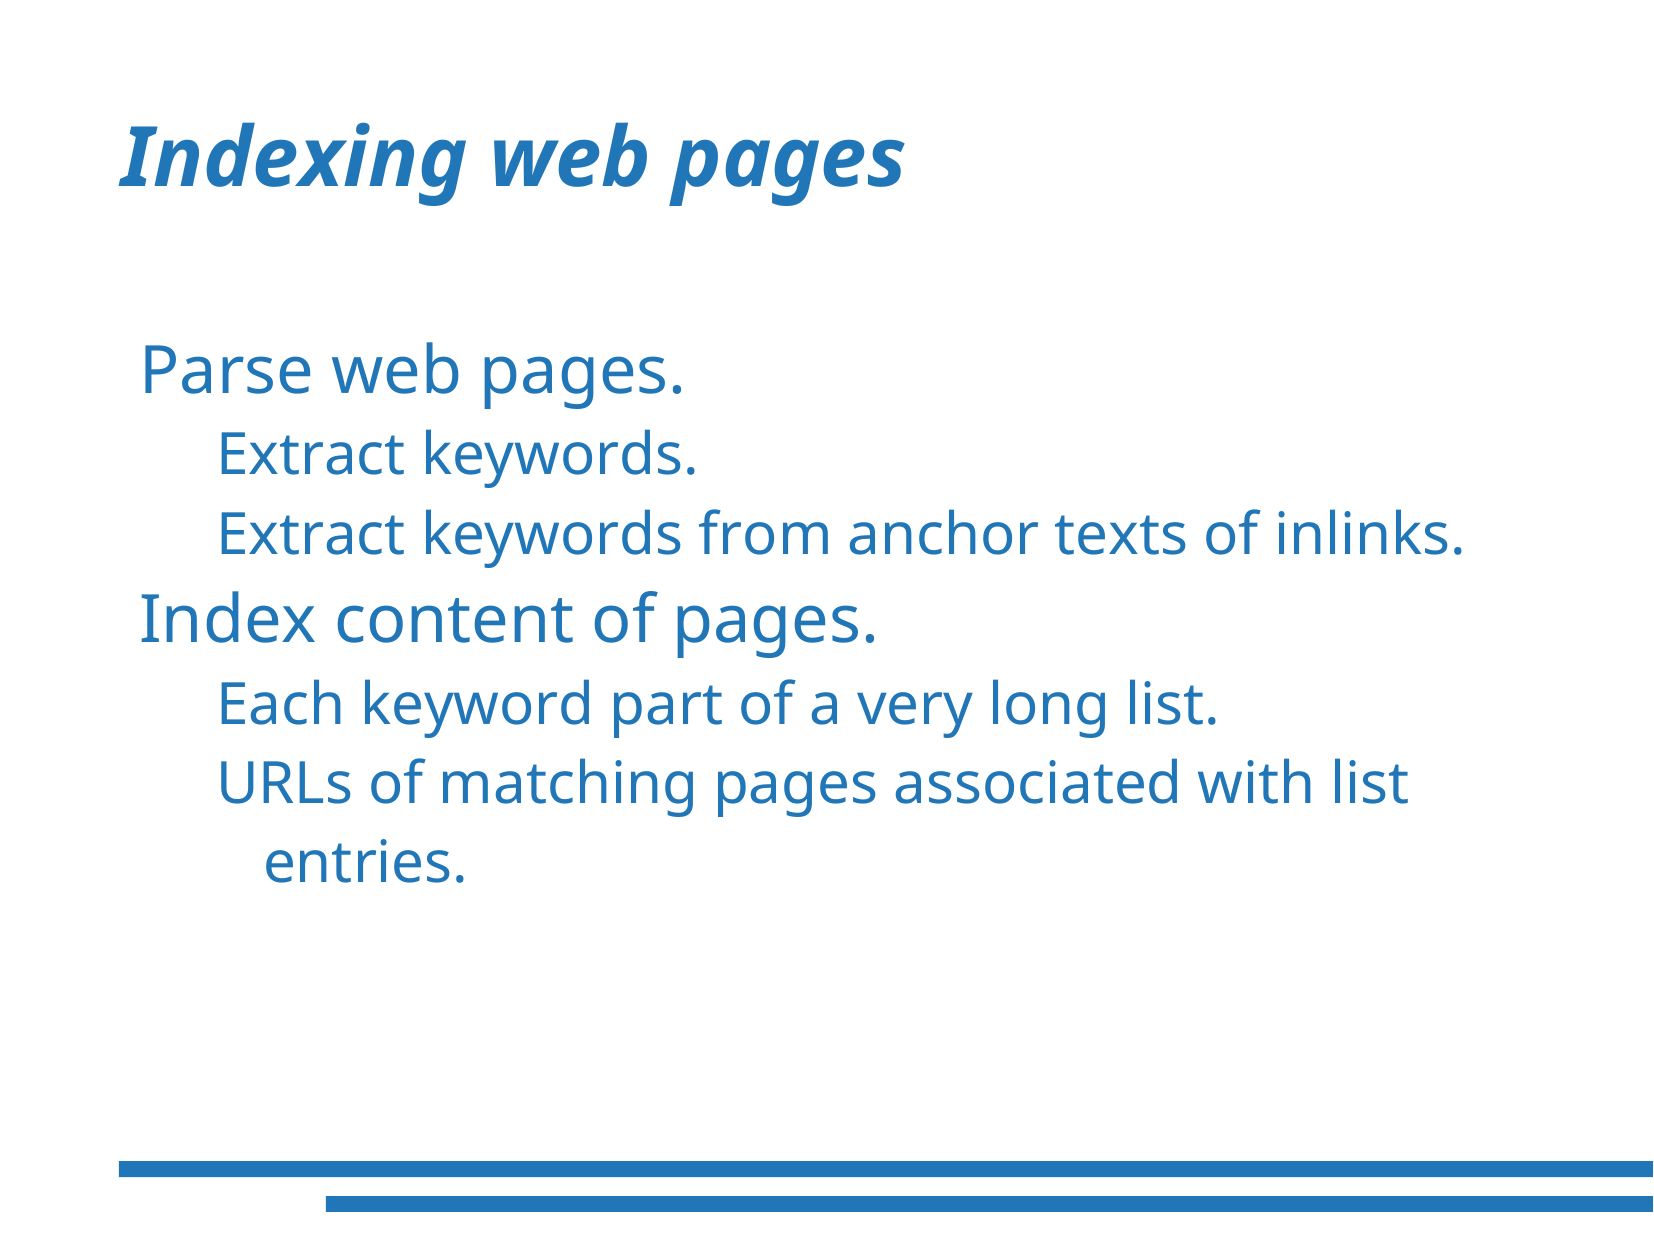

# Indexing web pages
Parse web pages.
Extract keywords.
Extract keywords from anchor texts of inlinks.
Index content of pages.
Each keyword part of a very long list.
URLs of matching pages associated with list entries.